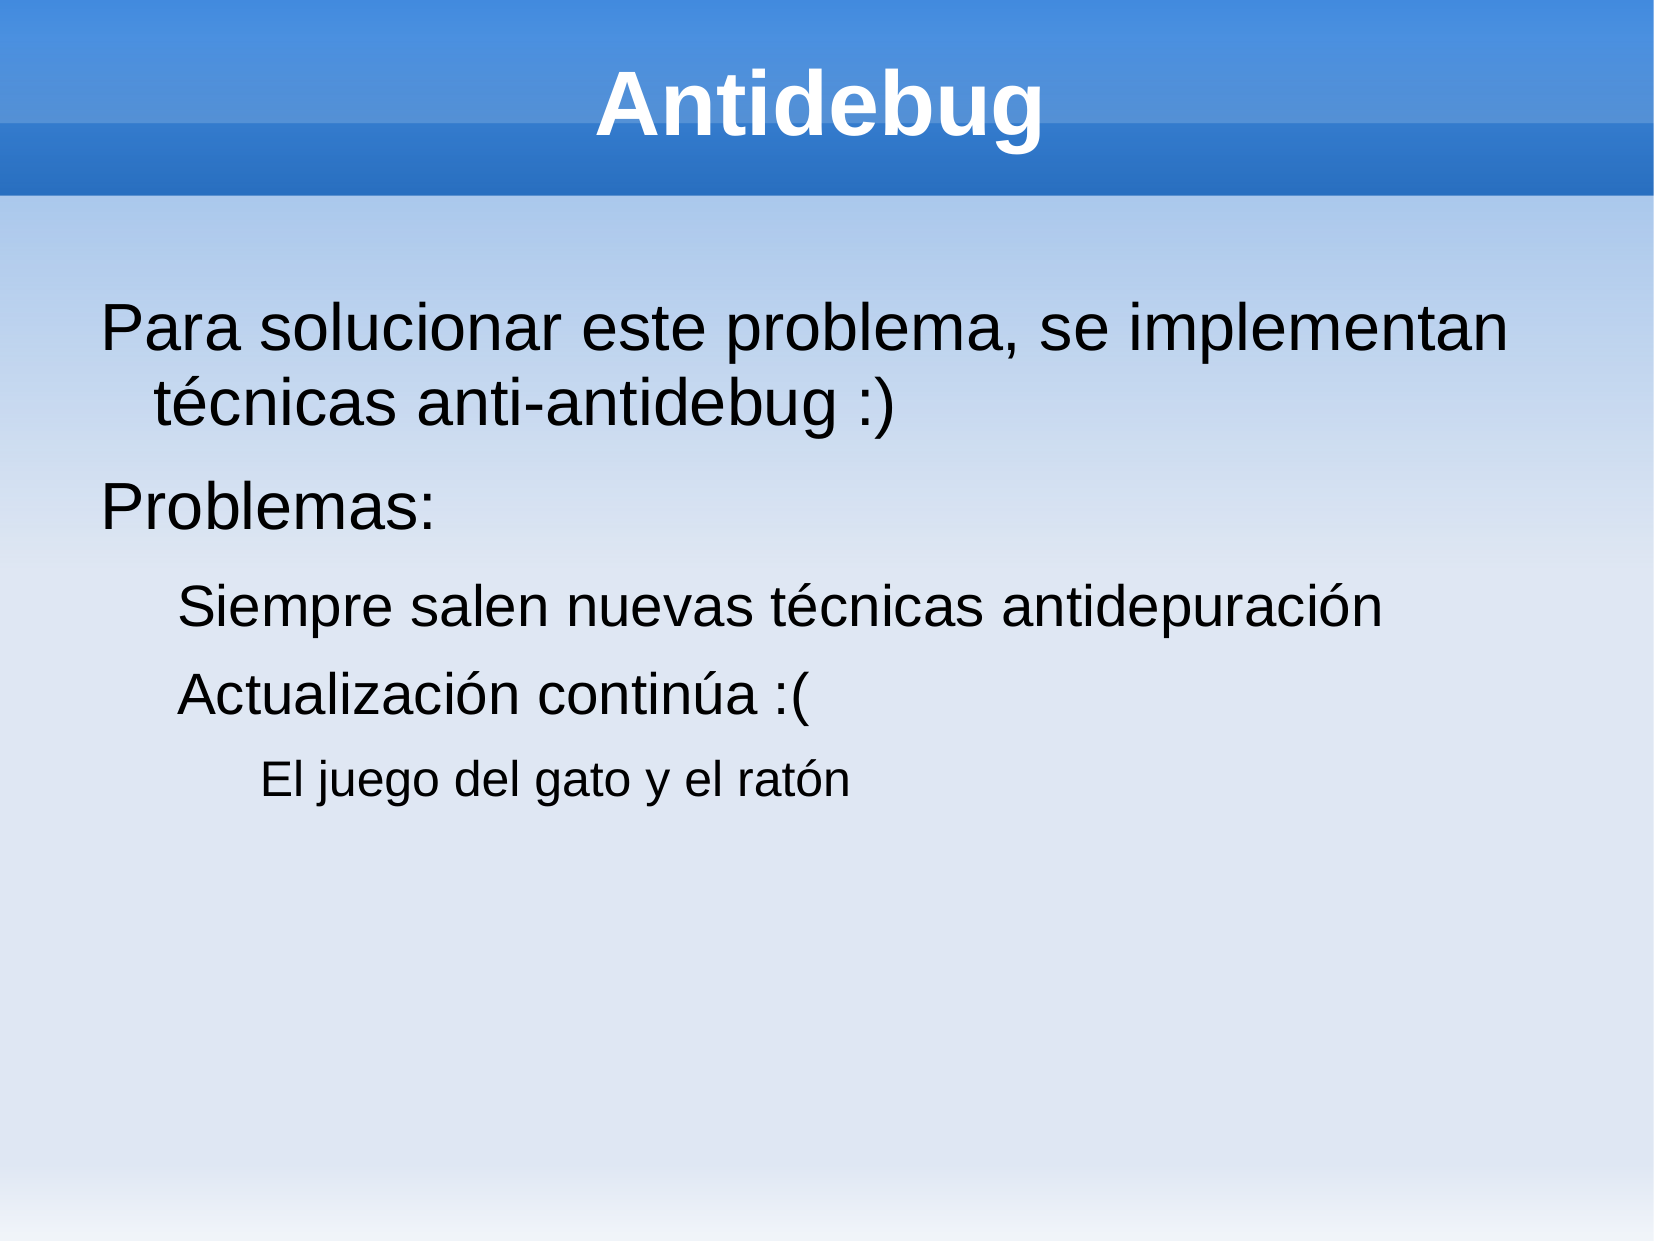

# Antidebug
Para solucionar este problema, se implementan técnicas anti-antidebug :)
Problemas:
Siempre salen nuevas técnicas antidepuración
Actualización continúa :(
El juego del gato y el ratón